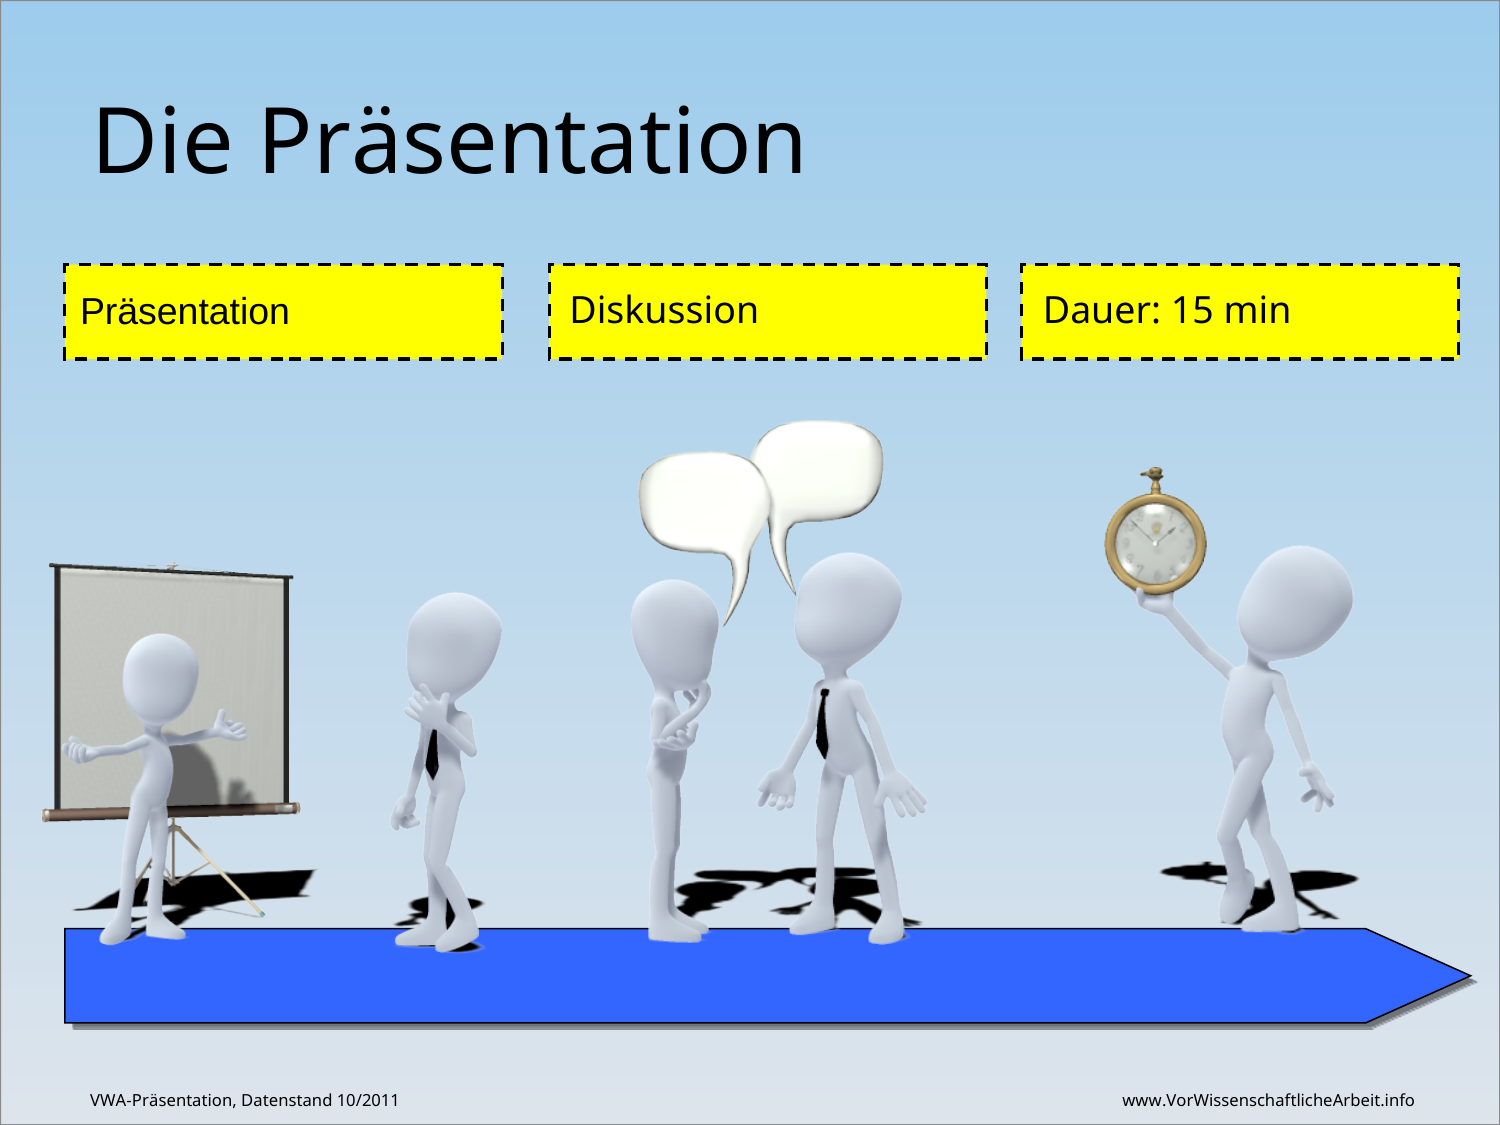

# Die Präsentation
Diskussion
Dauer: 15 min
Präsentation